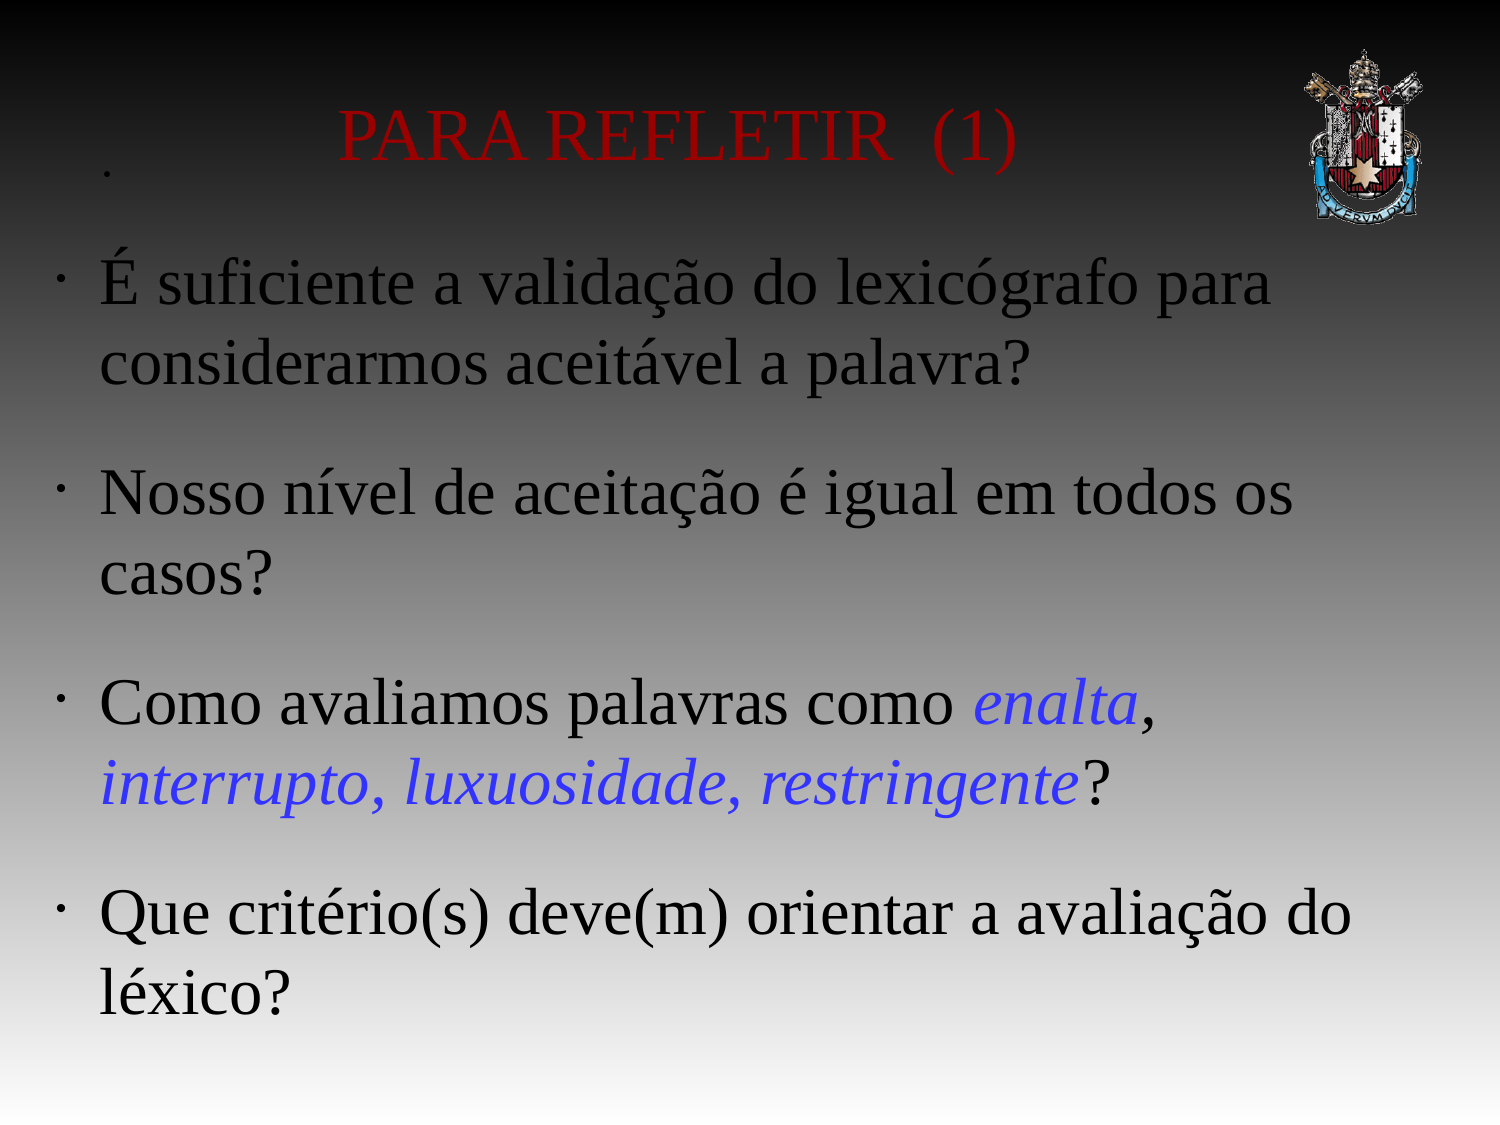

PARA REFLETIR (1)
É suficiente a validação do lexicógrafo para considerarmos aceitável a palavra?
Nosso nível de aceitação é igual em todos os casos?
Como avaliamos palavras como enalta, interrupto, luxuosidade, restringente?
Que critério(s) deve(m) orientar a avaliação do léxico?
#